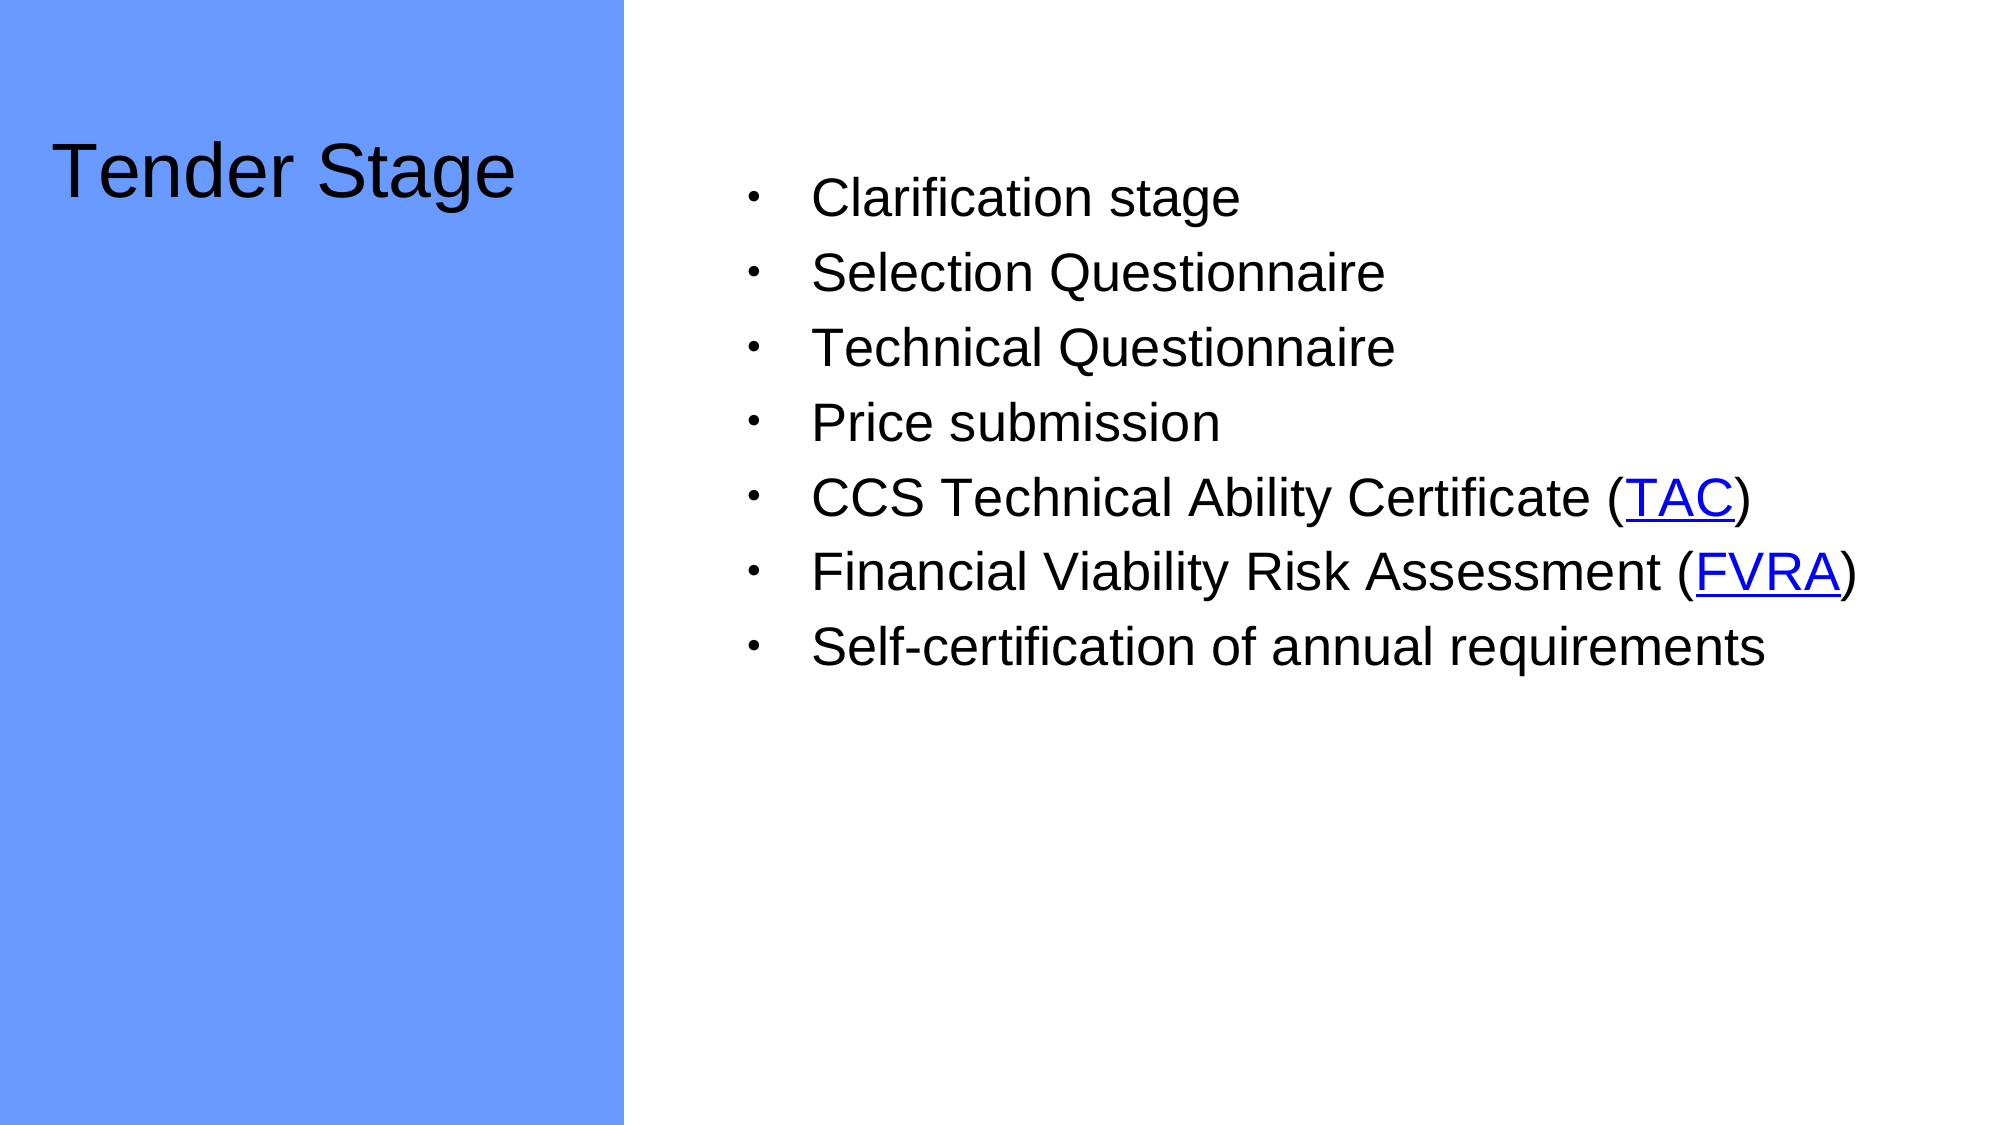

Tender Stage
Clarification stage
Selection Questionnaire
Technical Questionnaire
Price submission
CCS Technical Ability Certificate (TAC)
Financial Viability Risk Assessment (FVRA)
Self-certification of annual requirements